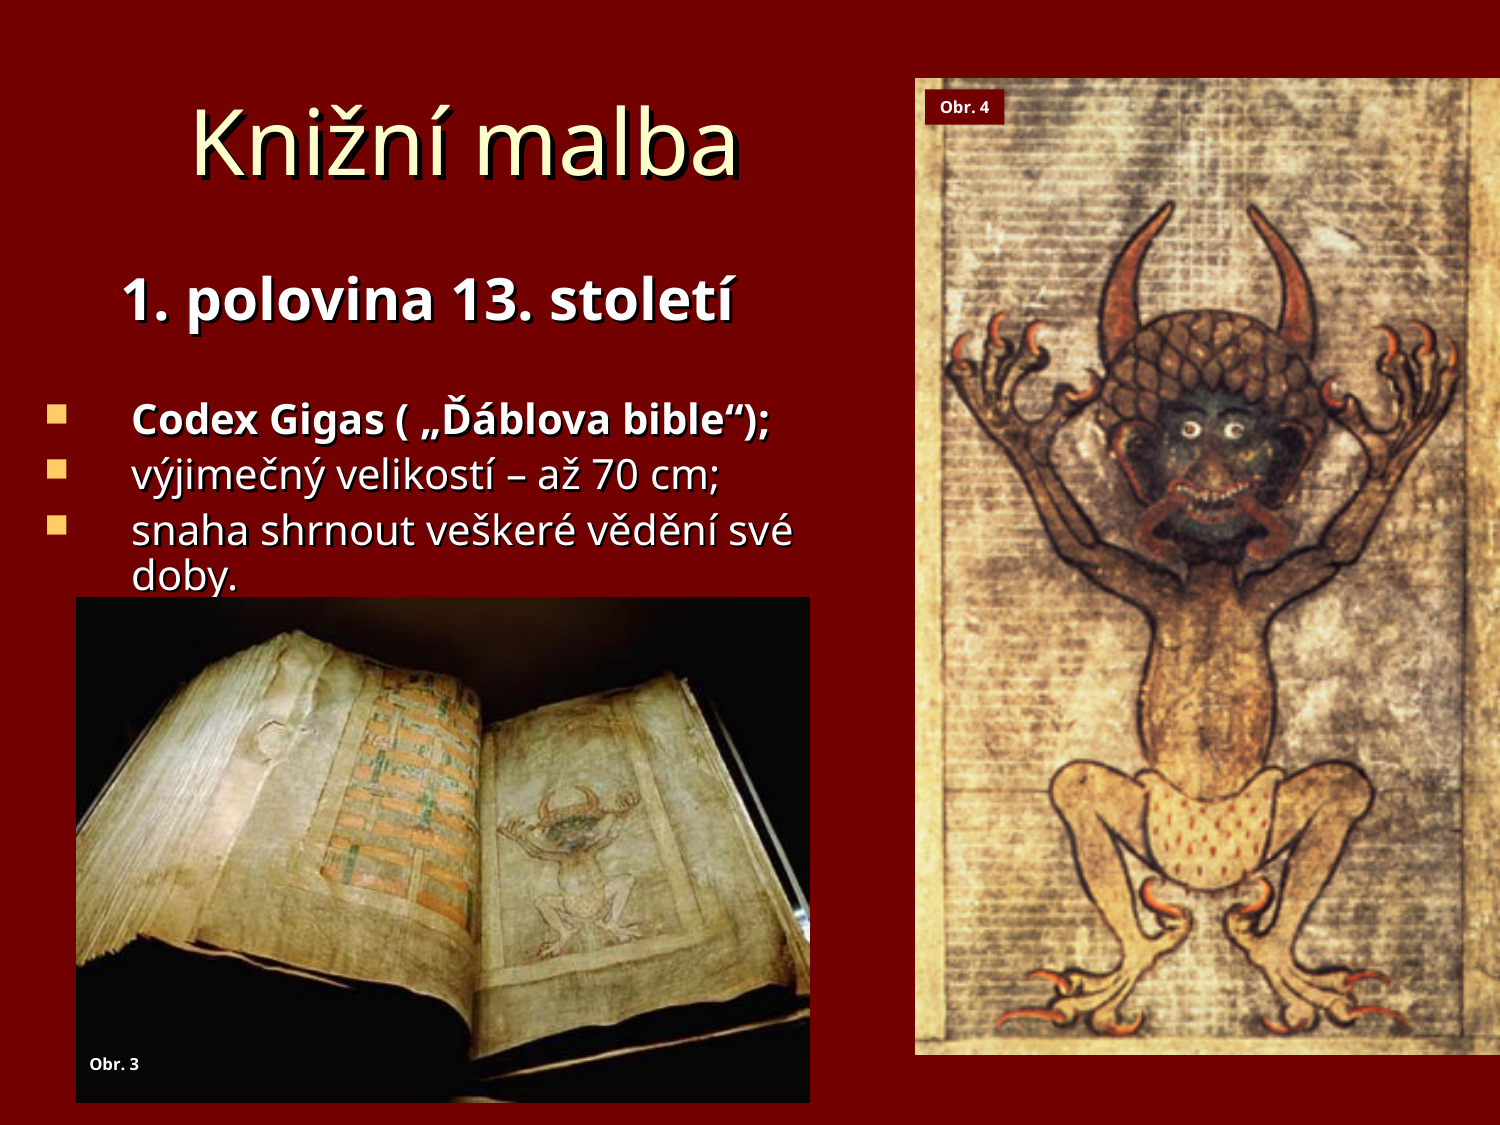

# Knižní malba
Obr. 4
 1. polovina 13. století
Codex Gigas ( „Ďáblova bible“);
výjimečný velikostí – až 70 cm;
snaha shrnout veškeré vědění své doby.
Obr. 3